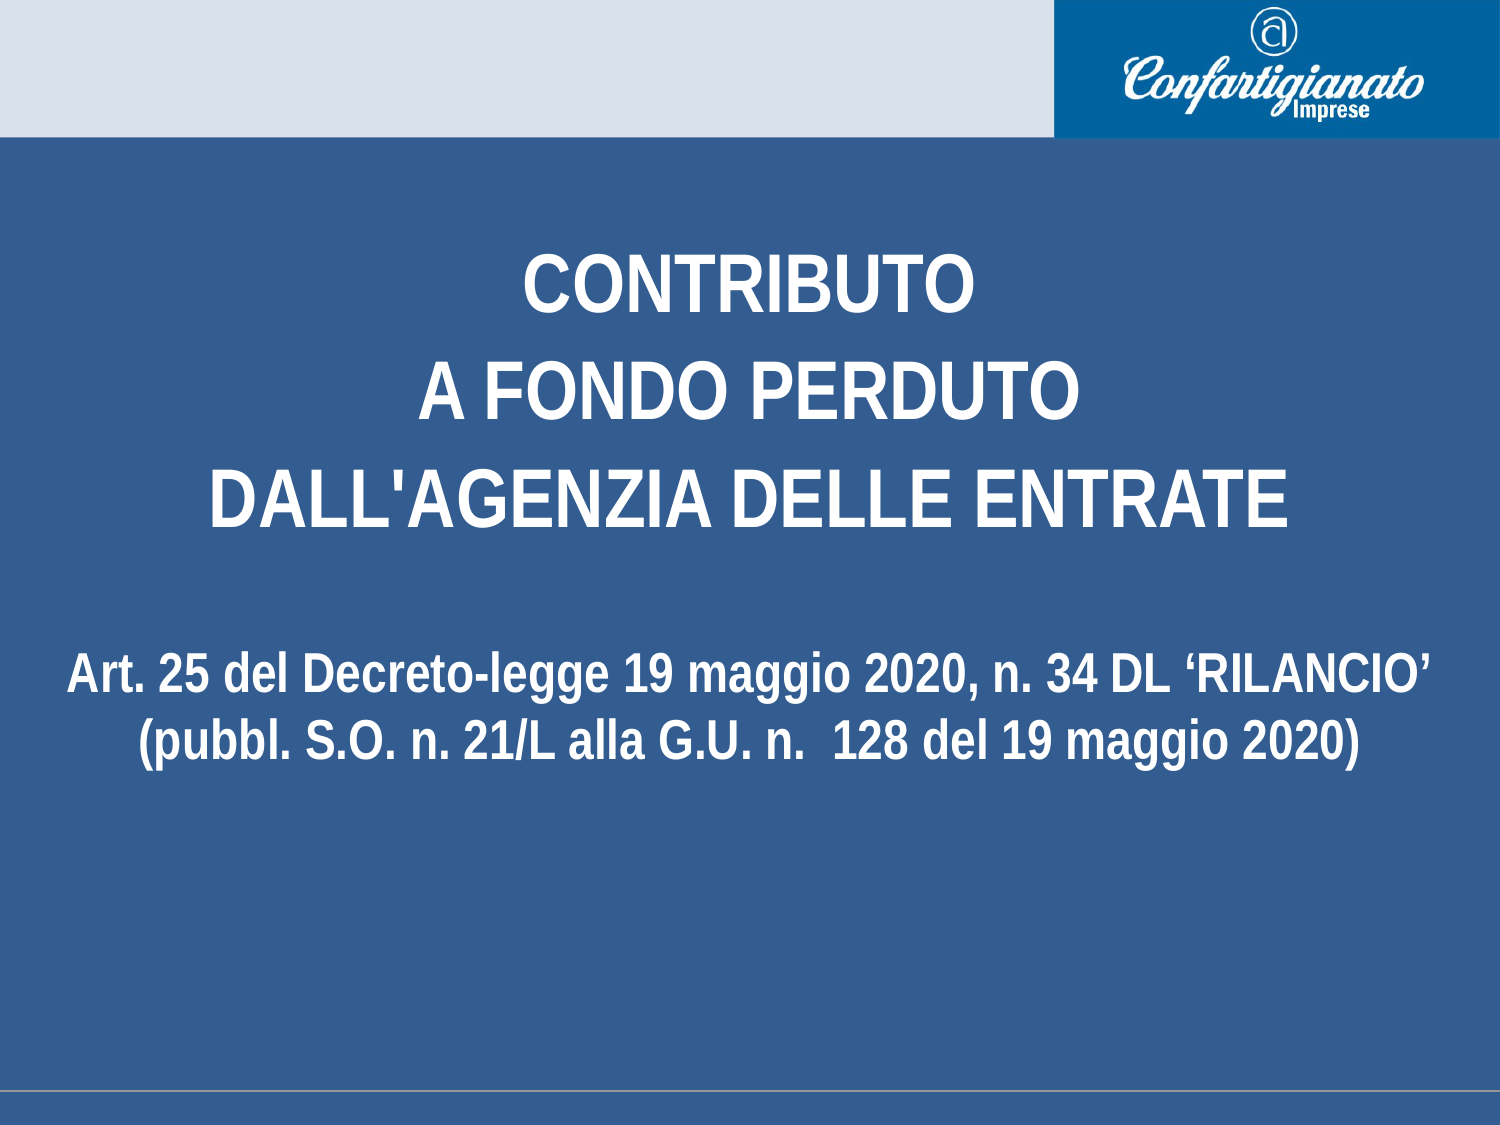

CONTRIBUTO
A FONDO PERDUTO
DALL'AGENZIA DELLE ENTRATE
Art. 25 del Decreto-legge 19 maggio 2020, n. 34 DL ‘RILANCIO’
(pubbl. S.O. n. 21/L alla G.U. n. 128 del 19 maggio 2020)